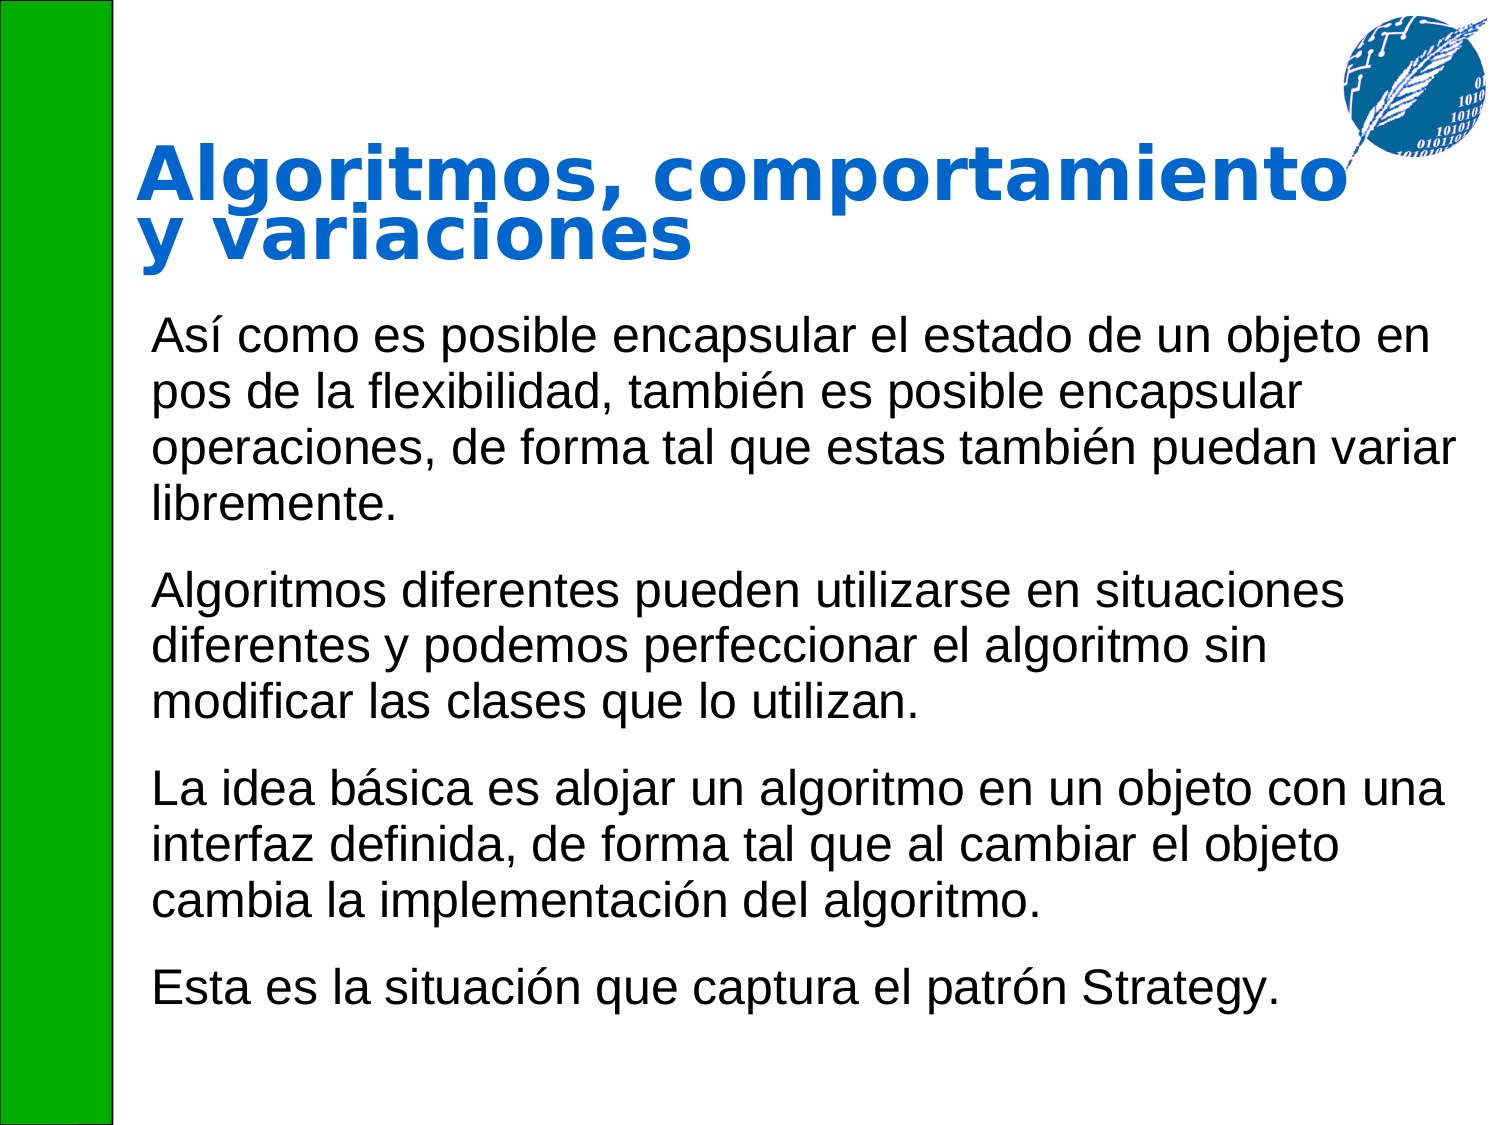

# Algoritmos, comportamiento y variaciones
Así como es posible encapsular el estado de un objeto en pos de la flexibilidad, también es posible encapsular operaciones, de forma tal que estas también puedan variar libremente.
Algoritmos diferentes pueden utilizarse en situaciones diferentes y podemos perfeccionar el algoritmo sin modificar las clases que lo utilizan.
La idea básica es alojar un algoritmo en un objeto con una interfaz definida, de forma tal que al cambiar el objeto cambia la implementación del algoritmo.
Esta es la situación que captura el patrón Strategy.